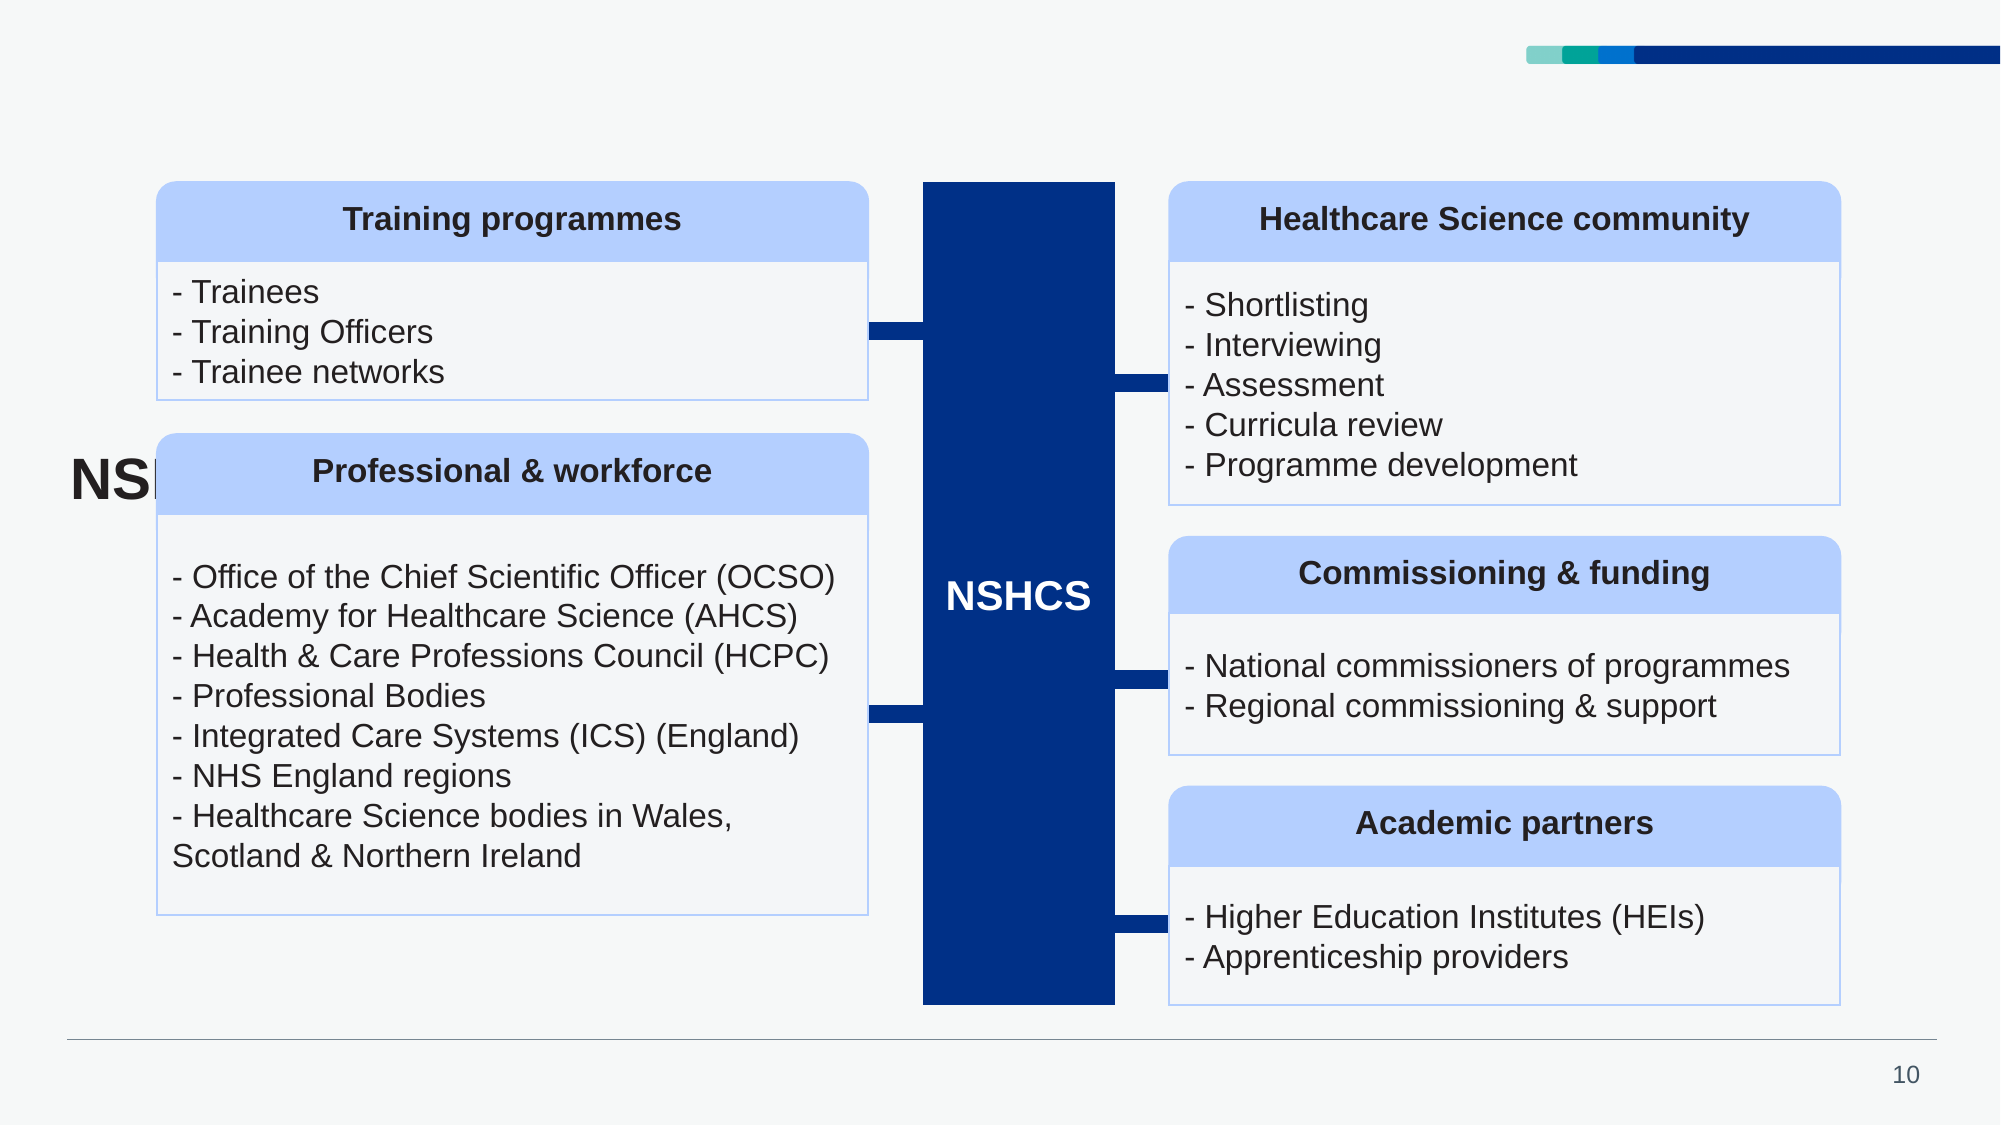

Training programmes
- Trainees
- Training Officers
- Trainee networks
NSHCS
Healthcare Science community
- Shortlisting
- Interviewing
- Assessment
- Curricula review
- Programme development
Professional & workforce
- Office of the Chief Scientific Officer (OCSO)
- Academy for Healthcare Science (AHCS)
- Health & Care Professions Council (HCPC)
- Professional Bodies
- Integrated Care Systems (ICS) (England)
- NHS England regions
- Healthcare Science bodies in Wales, Scotland & Northern Ireland
# NSHCS collaborations
Commissioning & funding
- National commissioners of programmes
- Regional commissioning & support
Academic partners
- Higher Education Institutes (HEIs)
- Apprenticeship providers